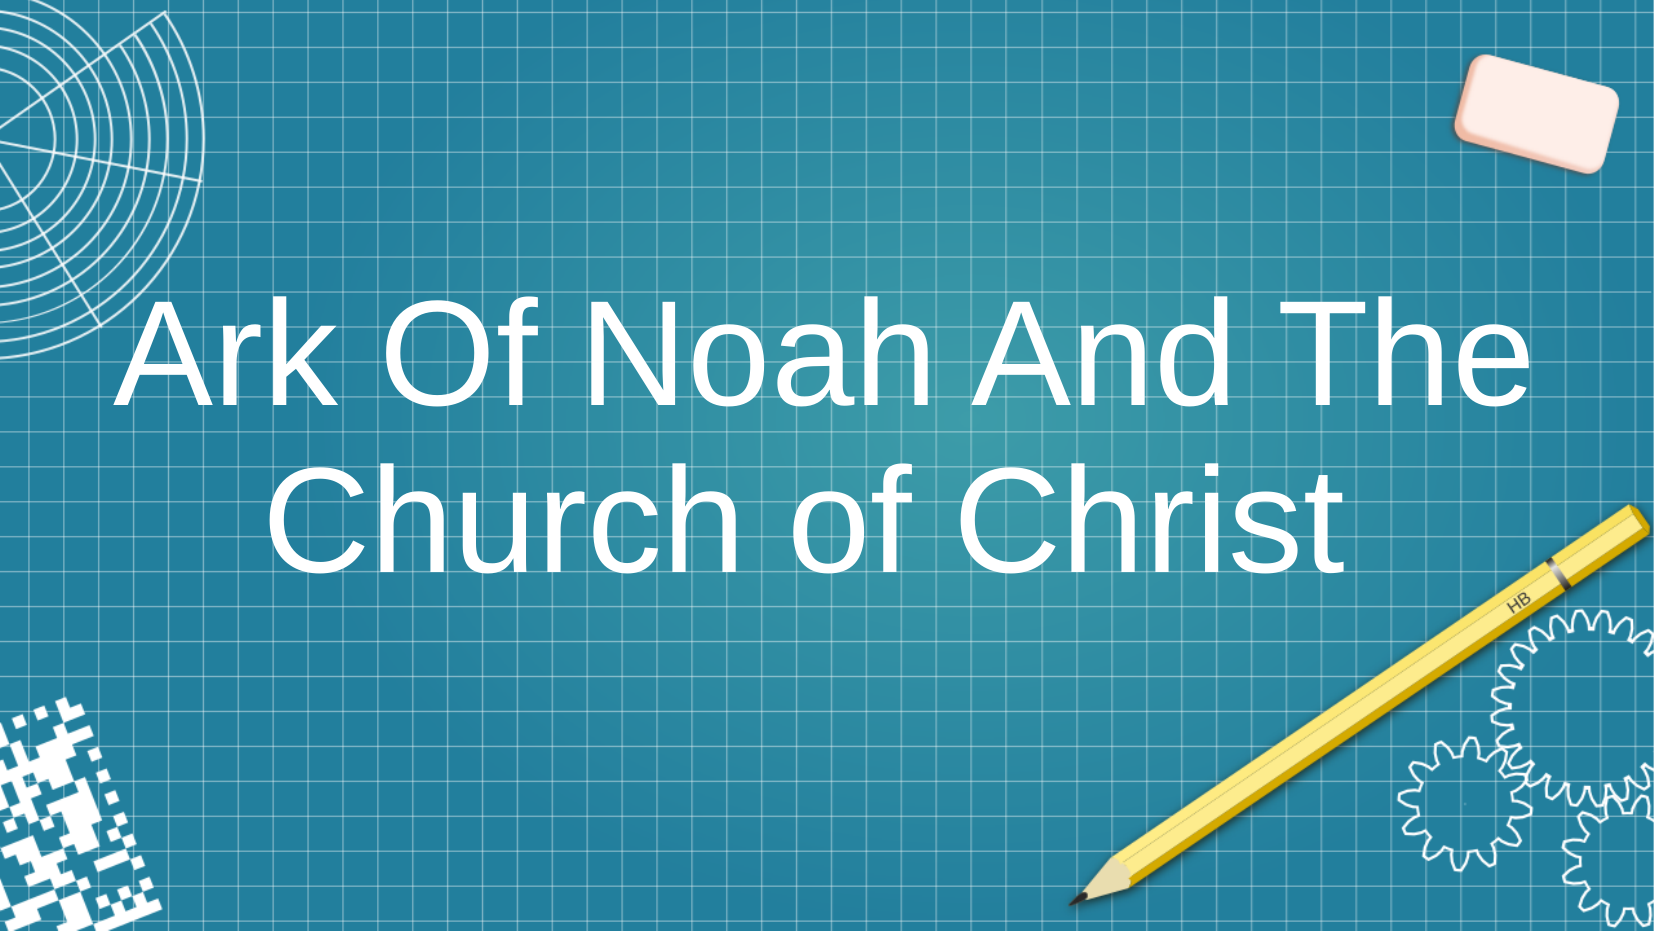

# Ark Of Noah And The Church of Christ